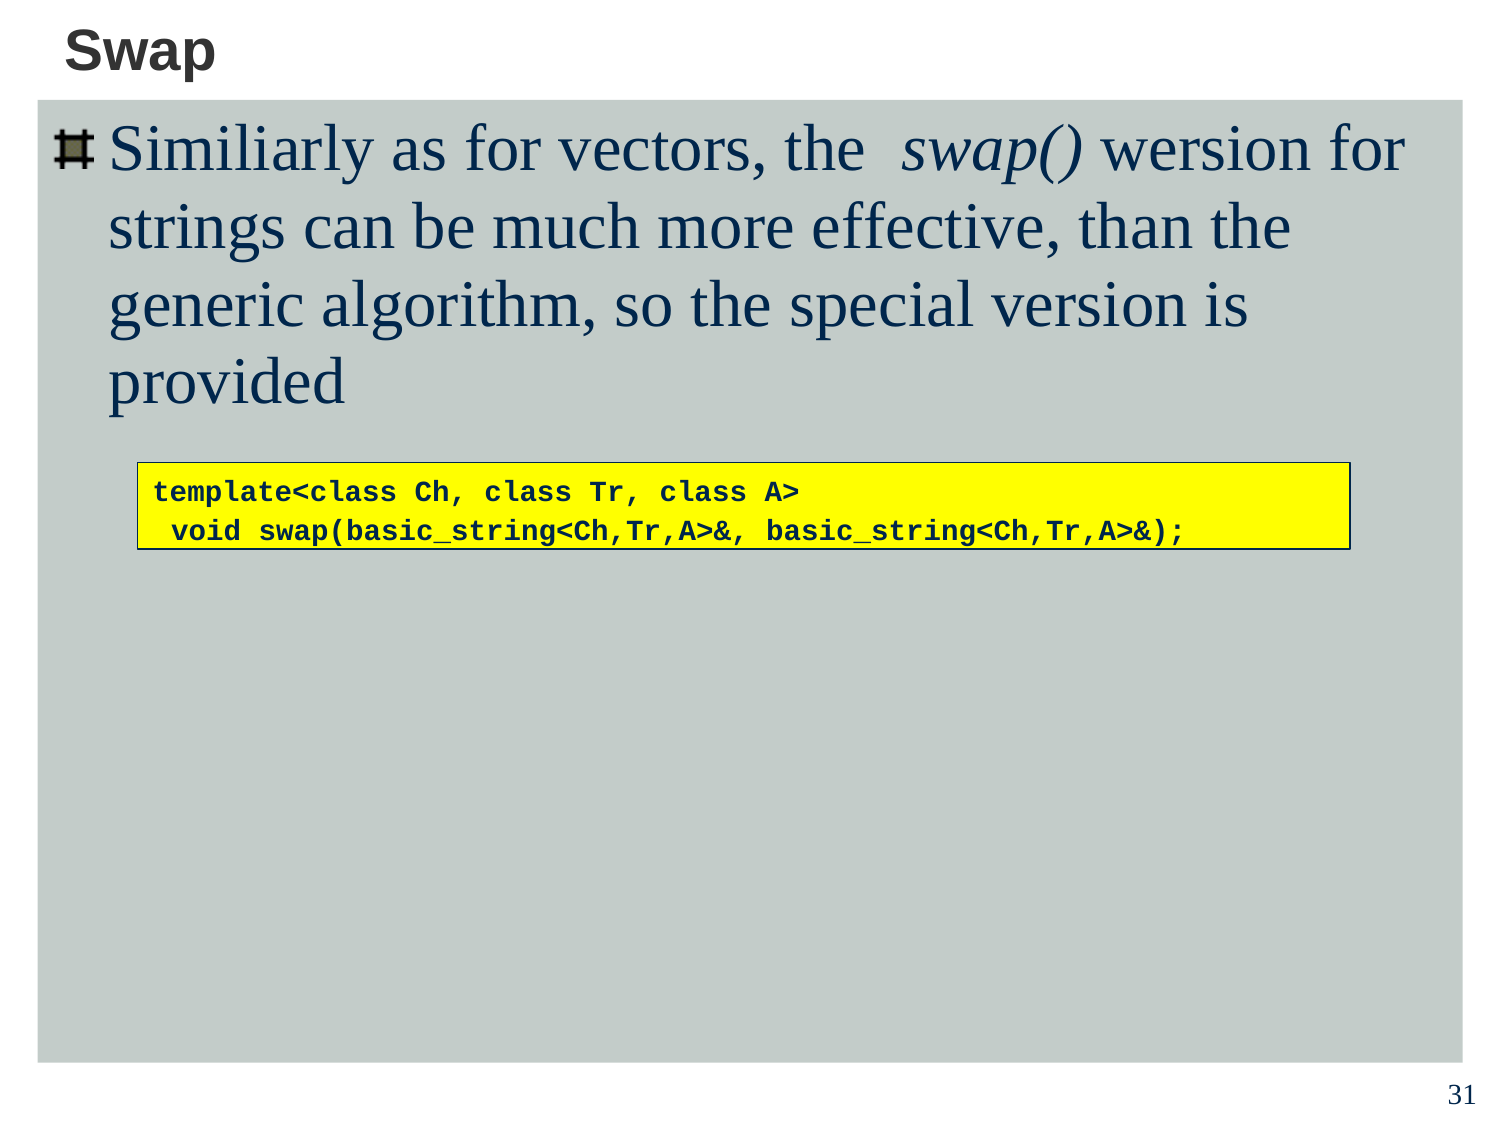

# Swap
Similiarly as for vectors, the swap() wersion for strings can be much more effective, than the generic algorithm, so the special version is provided
template<class Ch, class Tr, class A>
	void swap(basic_string<Ch,Tr,A>&, basic_string<Ch,Tr,A>&);